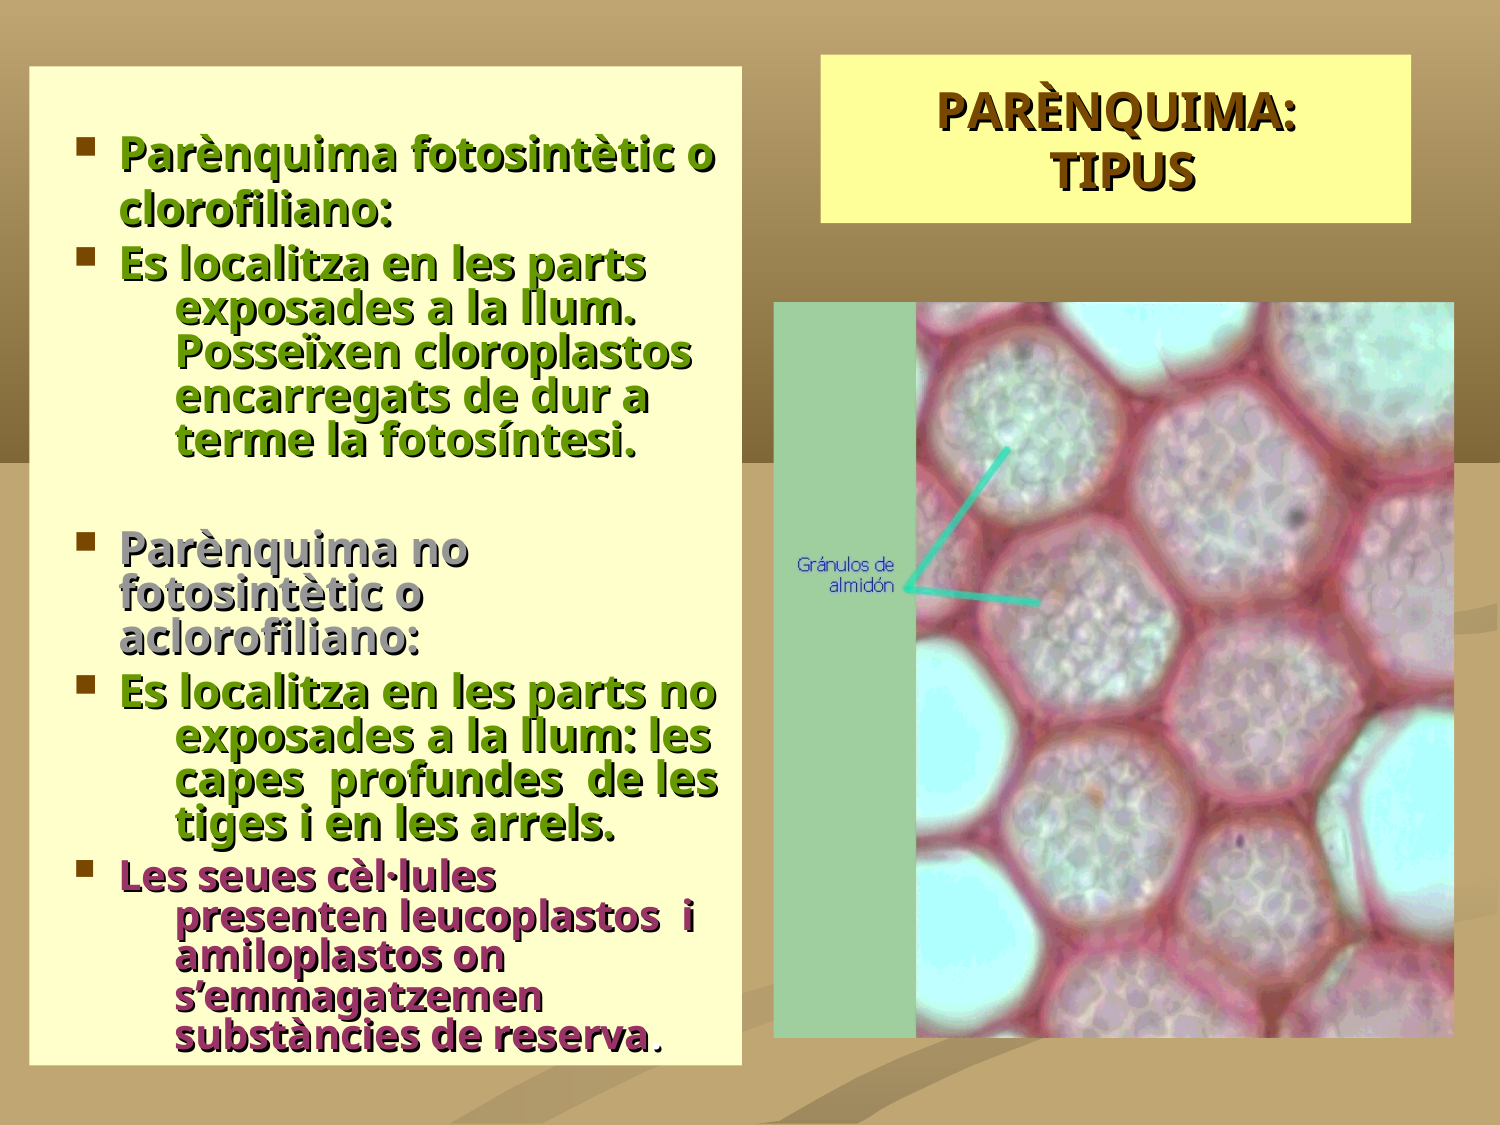

PARÈNQUIMA:
 TIPUS
# Parènquima fotosintètic o clorofiliano:
Es localitza en les parts exposades a la llum. Posseïxen cloroplastos encarregats de dur a terme la fotosíntesi.
Parènquima no fotosintètic o aclorofiliano:
Es localitza en les parts no exposades a la llum: les capes profundes de les tiges i en les arrels.
Les seues cèl·lules presenten leucoplastos i amiloplastos on s’emmagatzemen substàncies de reserva.